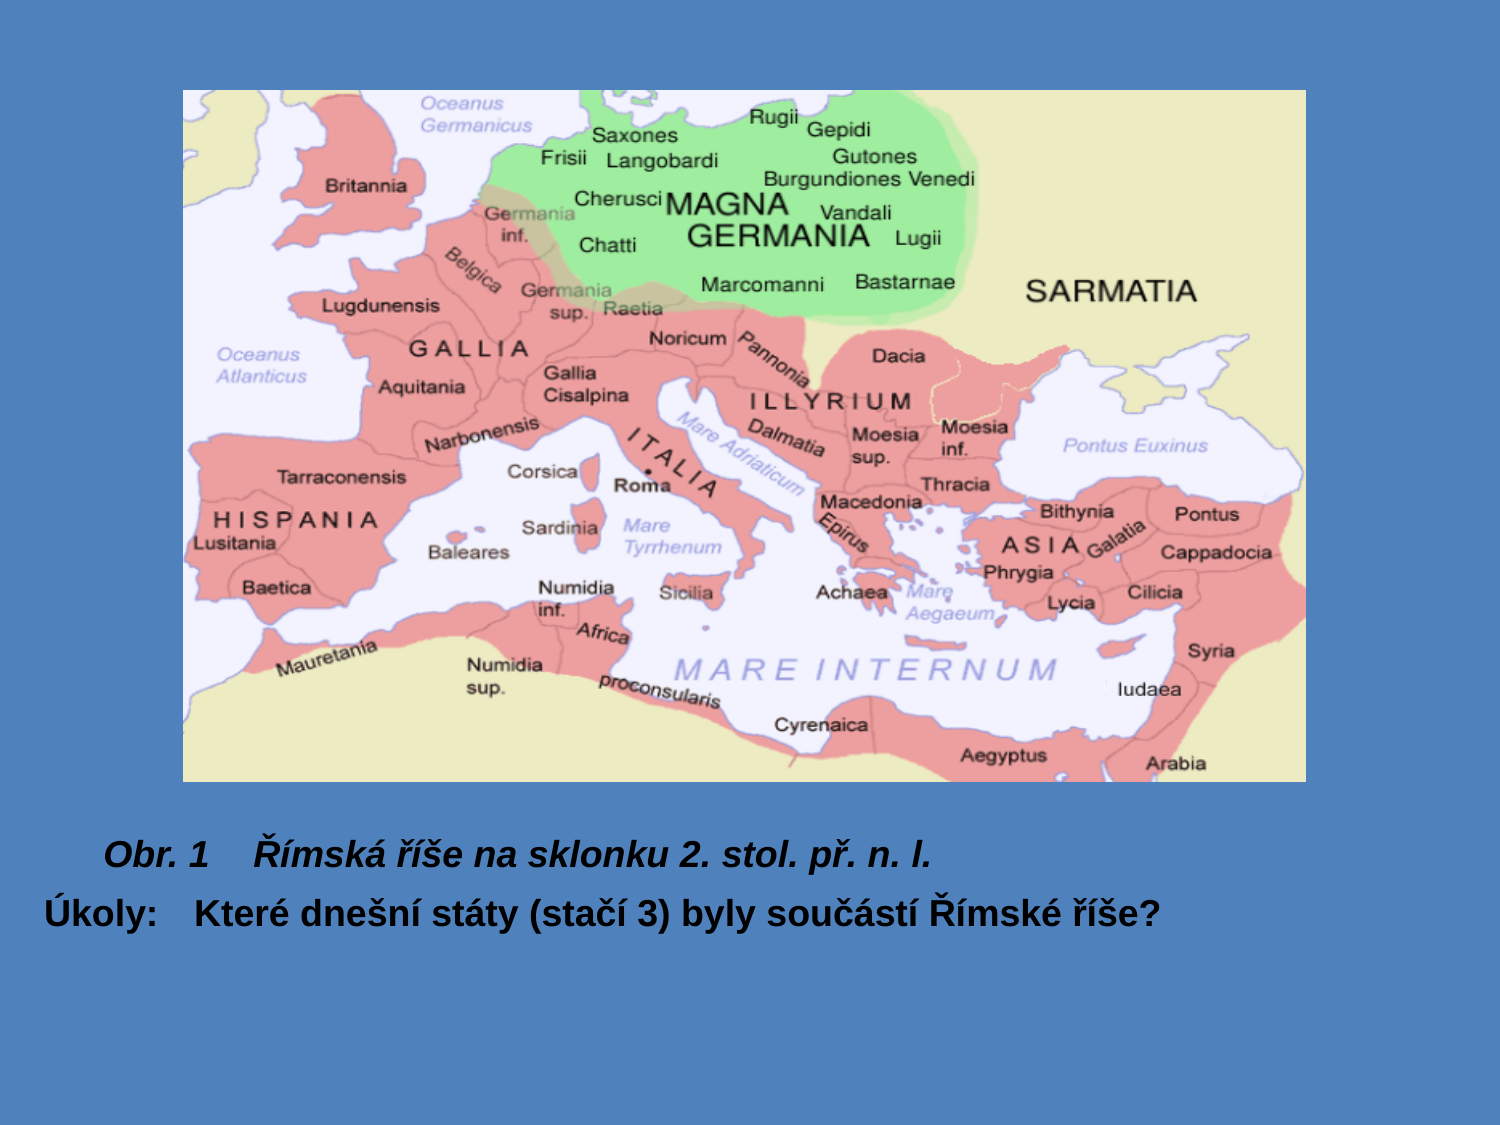

Obr. 1 	Římská říše na sklonku 2. stol. př. n. l.
Úkoly: 	Které dnešní státy (stačí 3) byly součástí Římské říše?